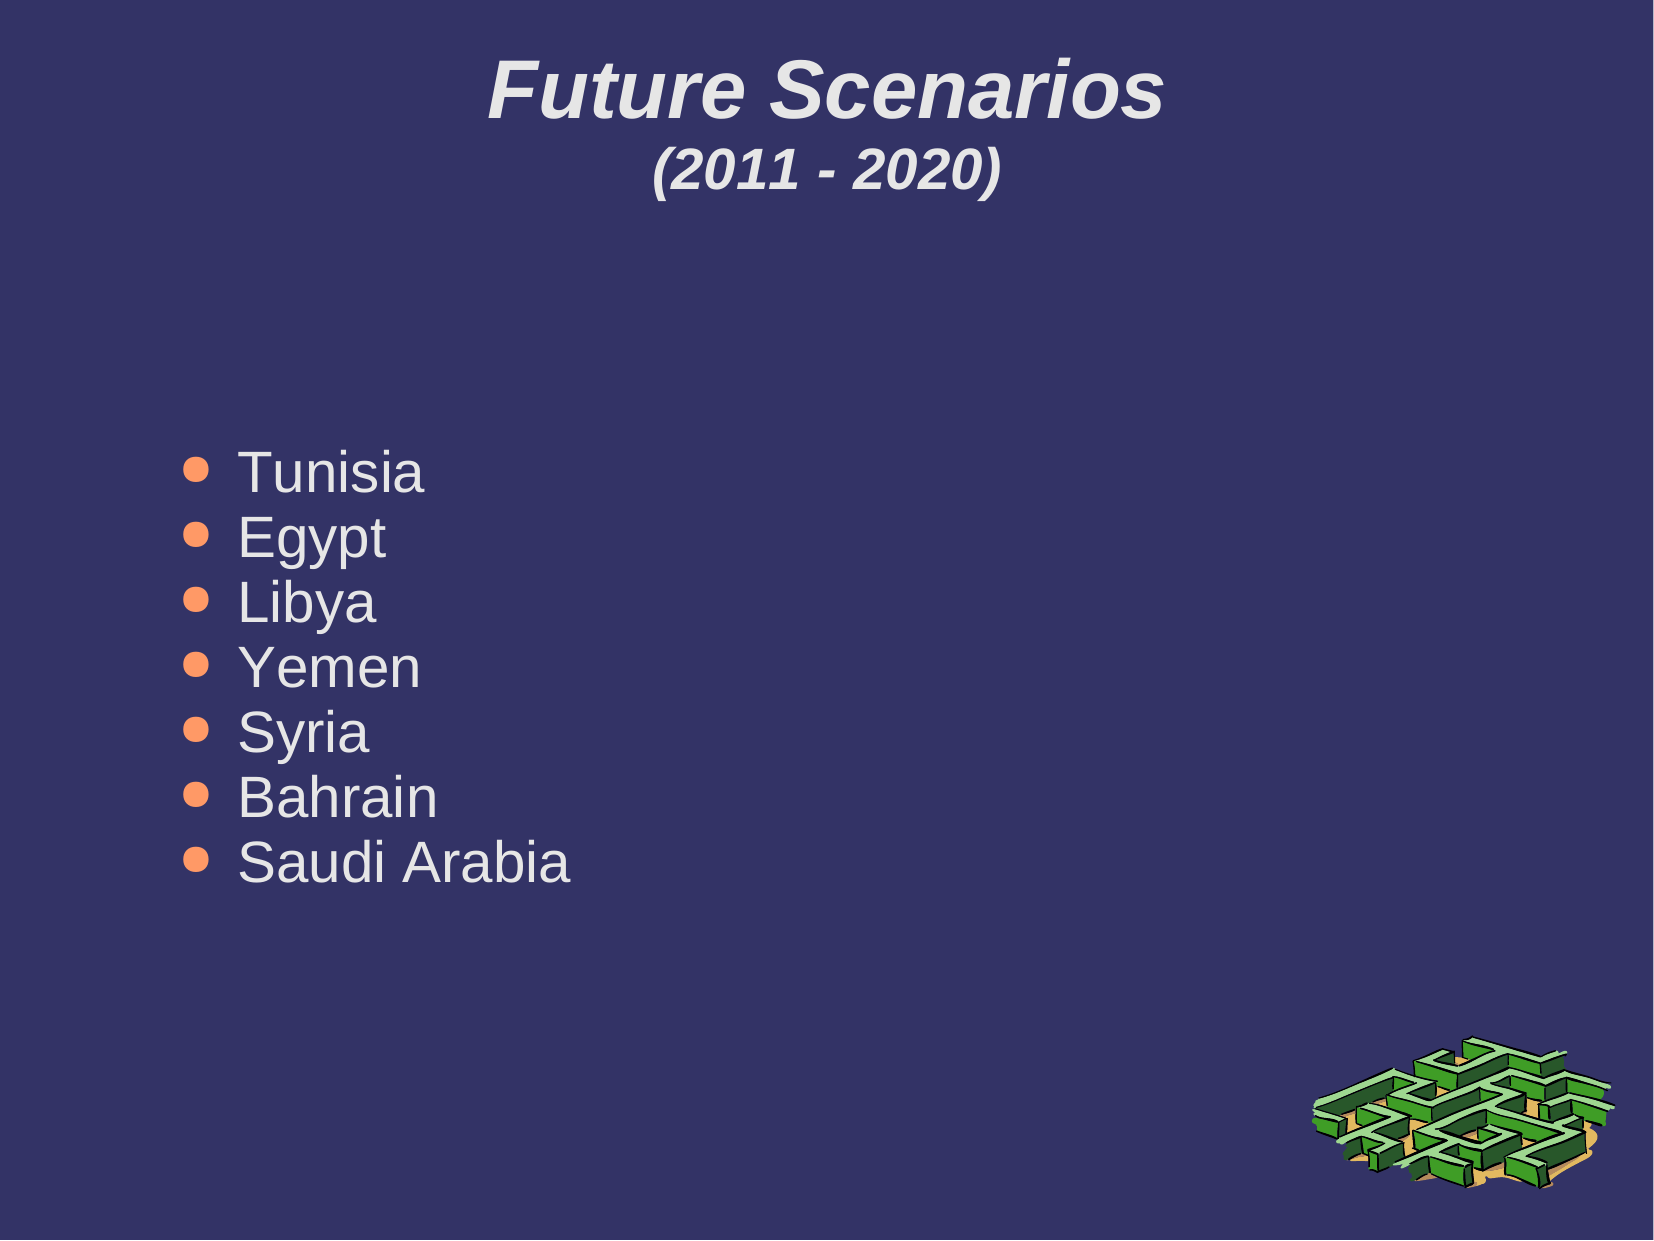

# Future Scenarios (2011 - 2020)
Tunisia
Egypt
Libya
Yemen
Syria
Bahrain
Saudi Arabia